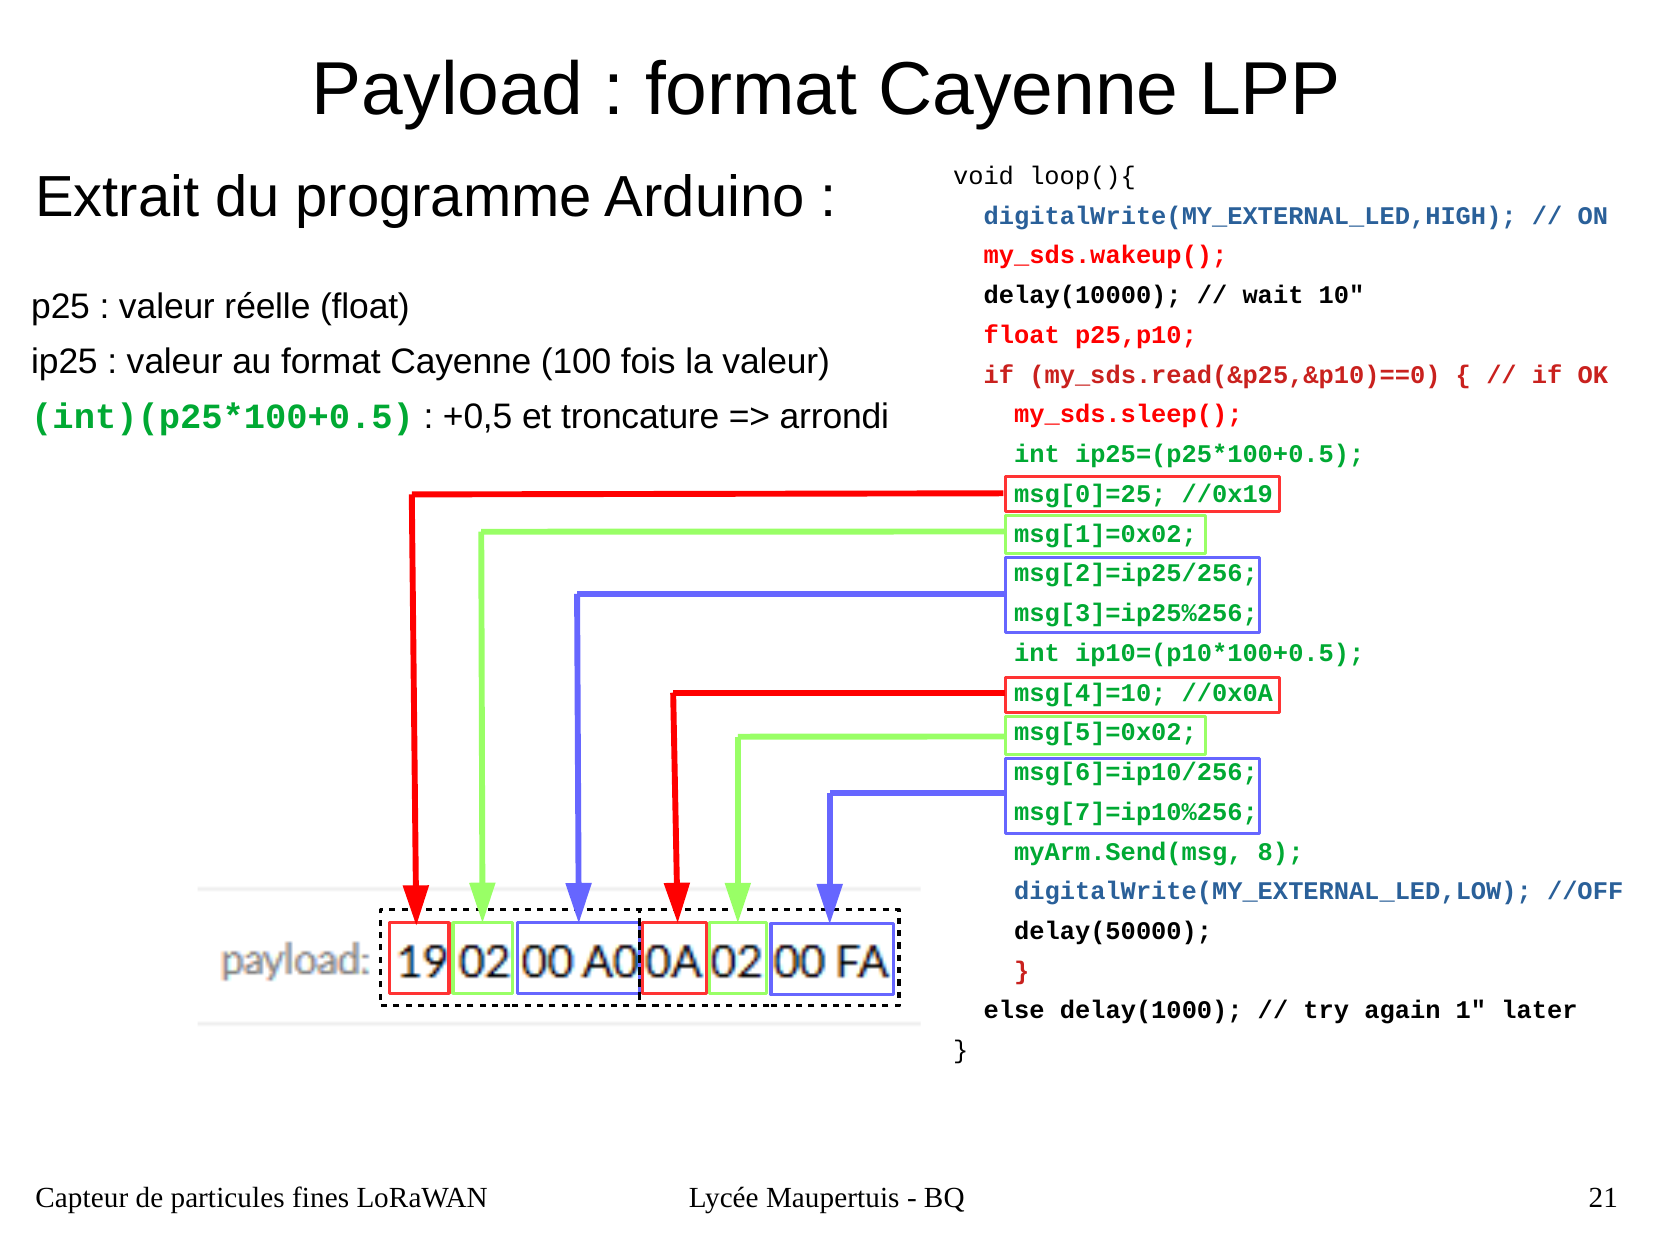

# Payload : format Cayenne LPP
void loop(){
 digitalWrite(MY_EXTERNAL_LED,HIGH); // ON
 my_sds.wakeup();
 delay(10000); // wait 10"
 float p25,p10;
 if (my_sds.read(&p25,&p10)==0) { // if OK
 my_sds.sleep();
 int ip25=(p25*100+0.5);
 msg[0]=25; //0x19
 msg[1]=0x02;
 msg[2]=ip25/256;
 msg[3]=ip25%256;
 int ip10=(p10*100+0.5);
 msg[4]=10; //0x0A
 msg[5]=0x02;
 msg[6]=ip10/256;
 msg[7]=ip10%256;
 myArm.Send(msg, 8);
 digitalWrite(MY_EXTERNAL_LED,LOW); //OFF
 delay(50000);
 }
 else delay(1000); // try again 1" later
}
Extrait du programme Arduino :
p25 : valeur réelle (float)
ip25 : valeur au format Cayenne (100 fois la valeur)
(int)(p25*100+0.5) : +0,5 et troncature => arrondi
Capteur de particules fines LoRaWAN
Lycée Maupertuis - BQ
21